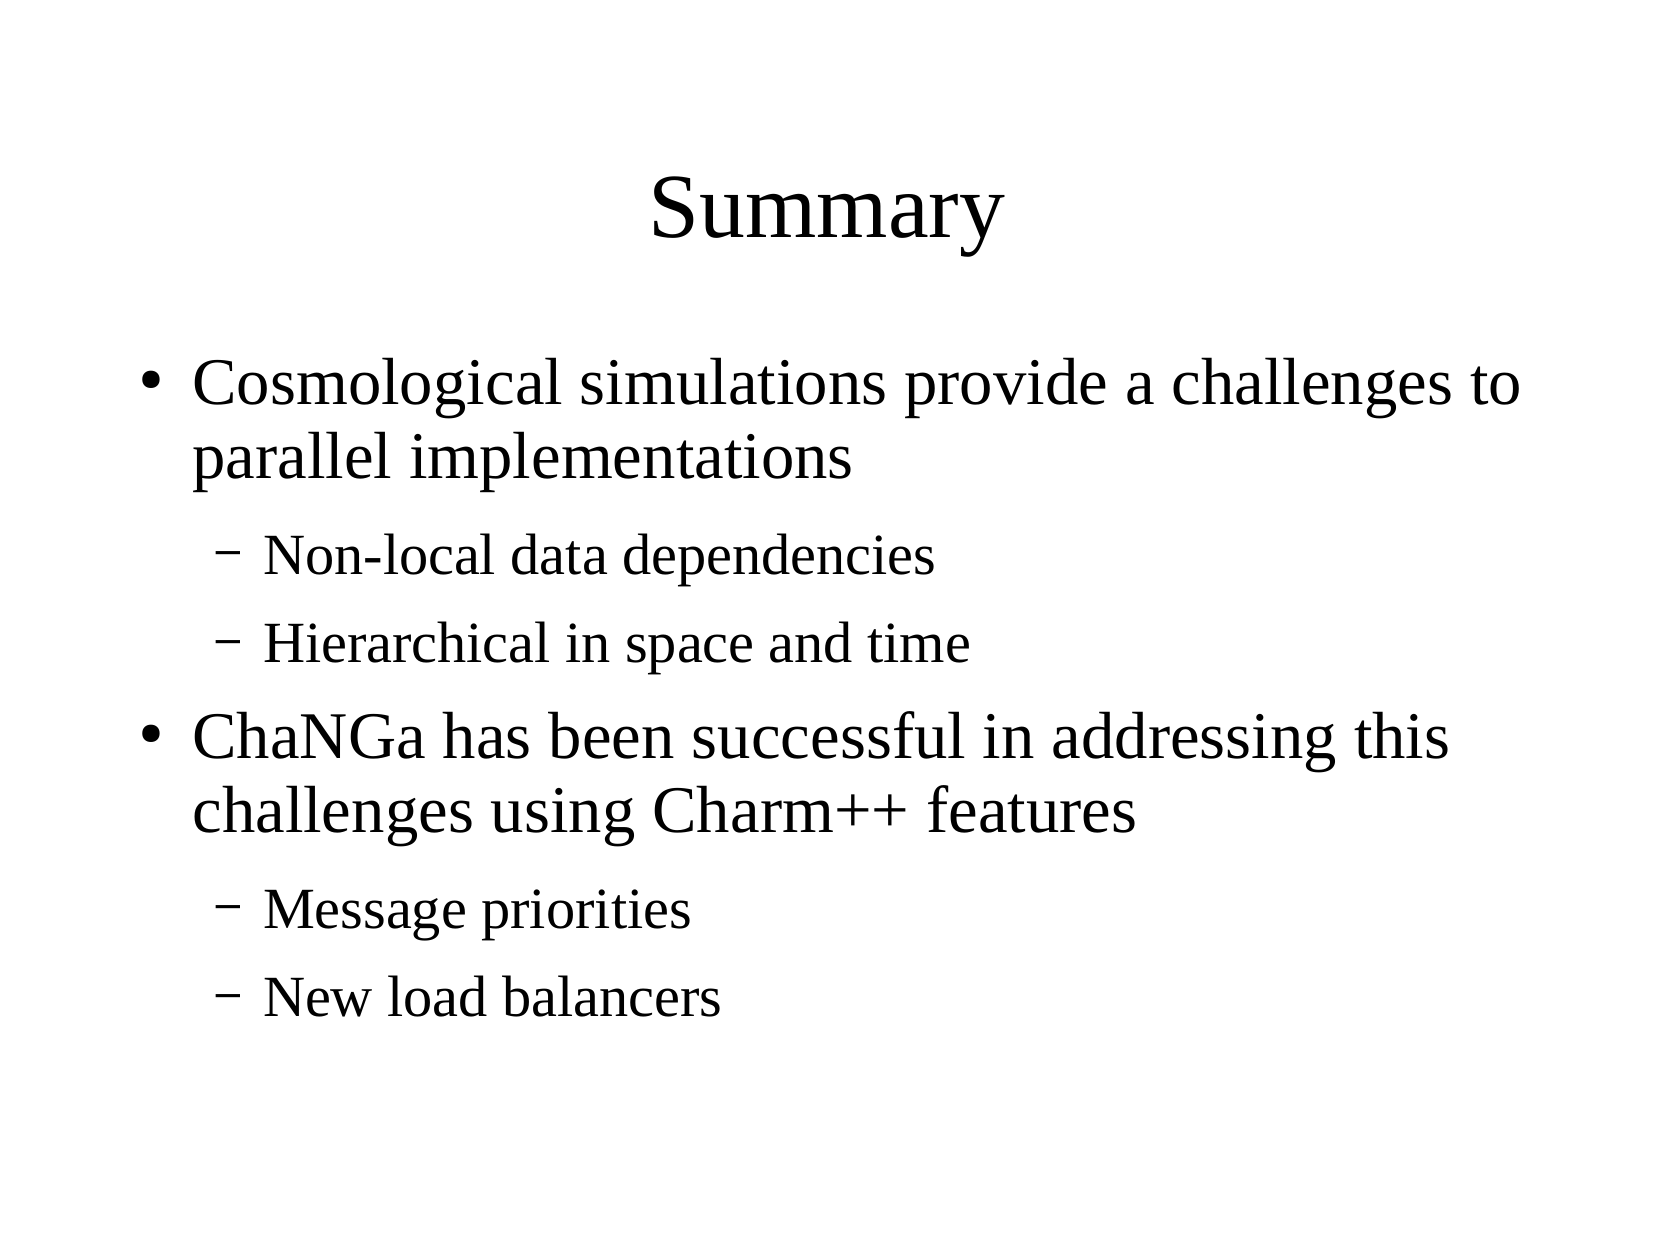

# Summary
Cosmological simulations provide a challenges to parallel implementations
Non-local data dependencies
Hierarchical in space and time
ChaNGa has been successful in addressing this challenges using Charm++ features
Message priorities
New load balancers